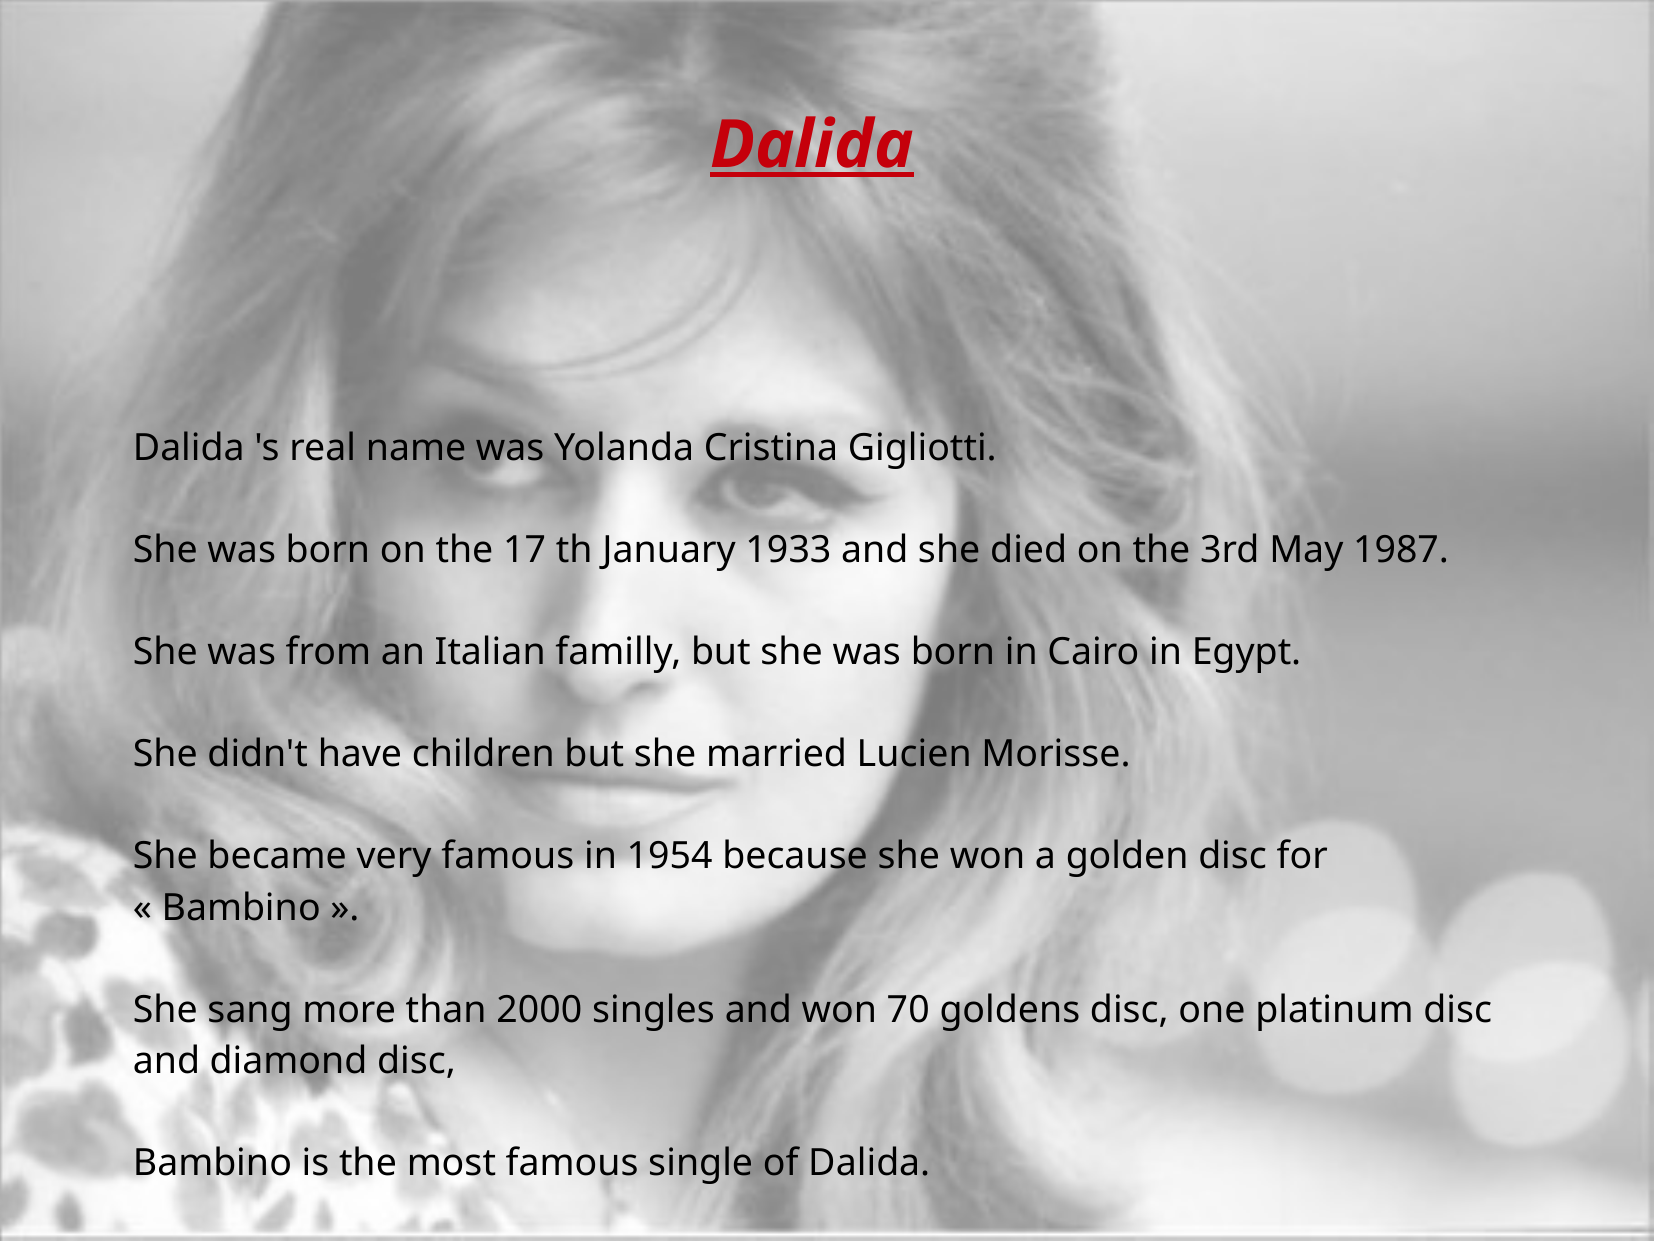

Dalida
Dalida 's real name was Yolanda Cristina Gigliotti.
She was born on the 17 th January 1933 and she died on the 3rd May 1987.
She was from an Italian familly, but she was born in Cairo in Egypt.
She didn't have children but she married Lucien Morisse.
She became very famous in 1954 because she won a golden disc for « Bambino ».
She sang more than 2000 singles and won 70 goldens disc, one platinum disc and diamond disc,
Bambino is the most famous single of Dalida.